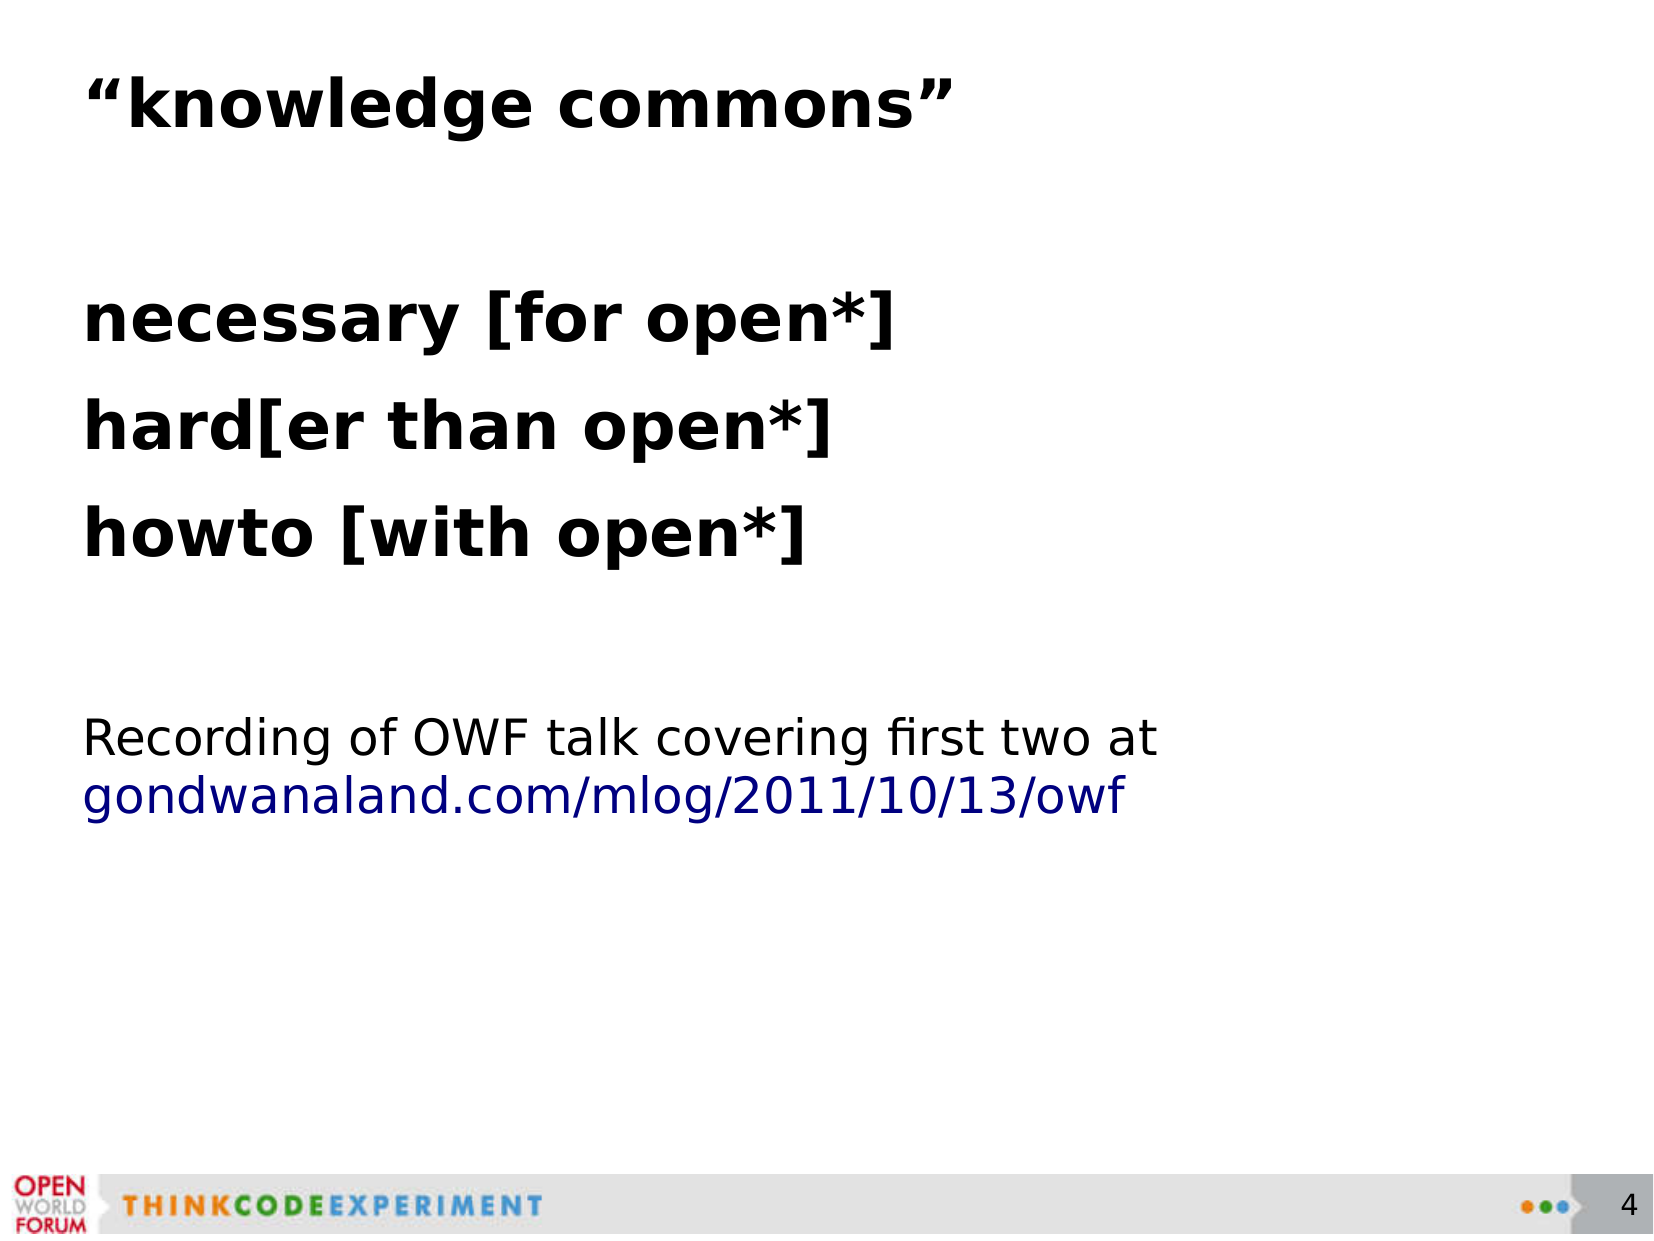

# “knowledge commons”
necessary [for open*]
hard[er than open*]
howto [with open*]
Recording of OWF talk covering first two at gondwanaland.com/mlog/2011/10/13/owf